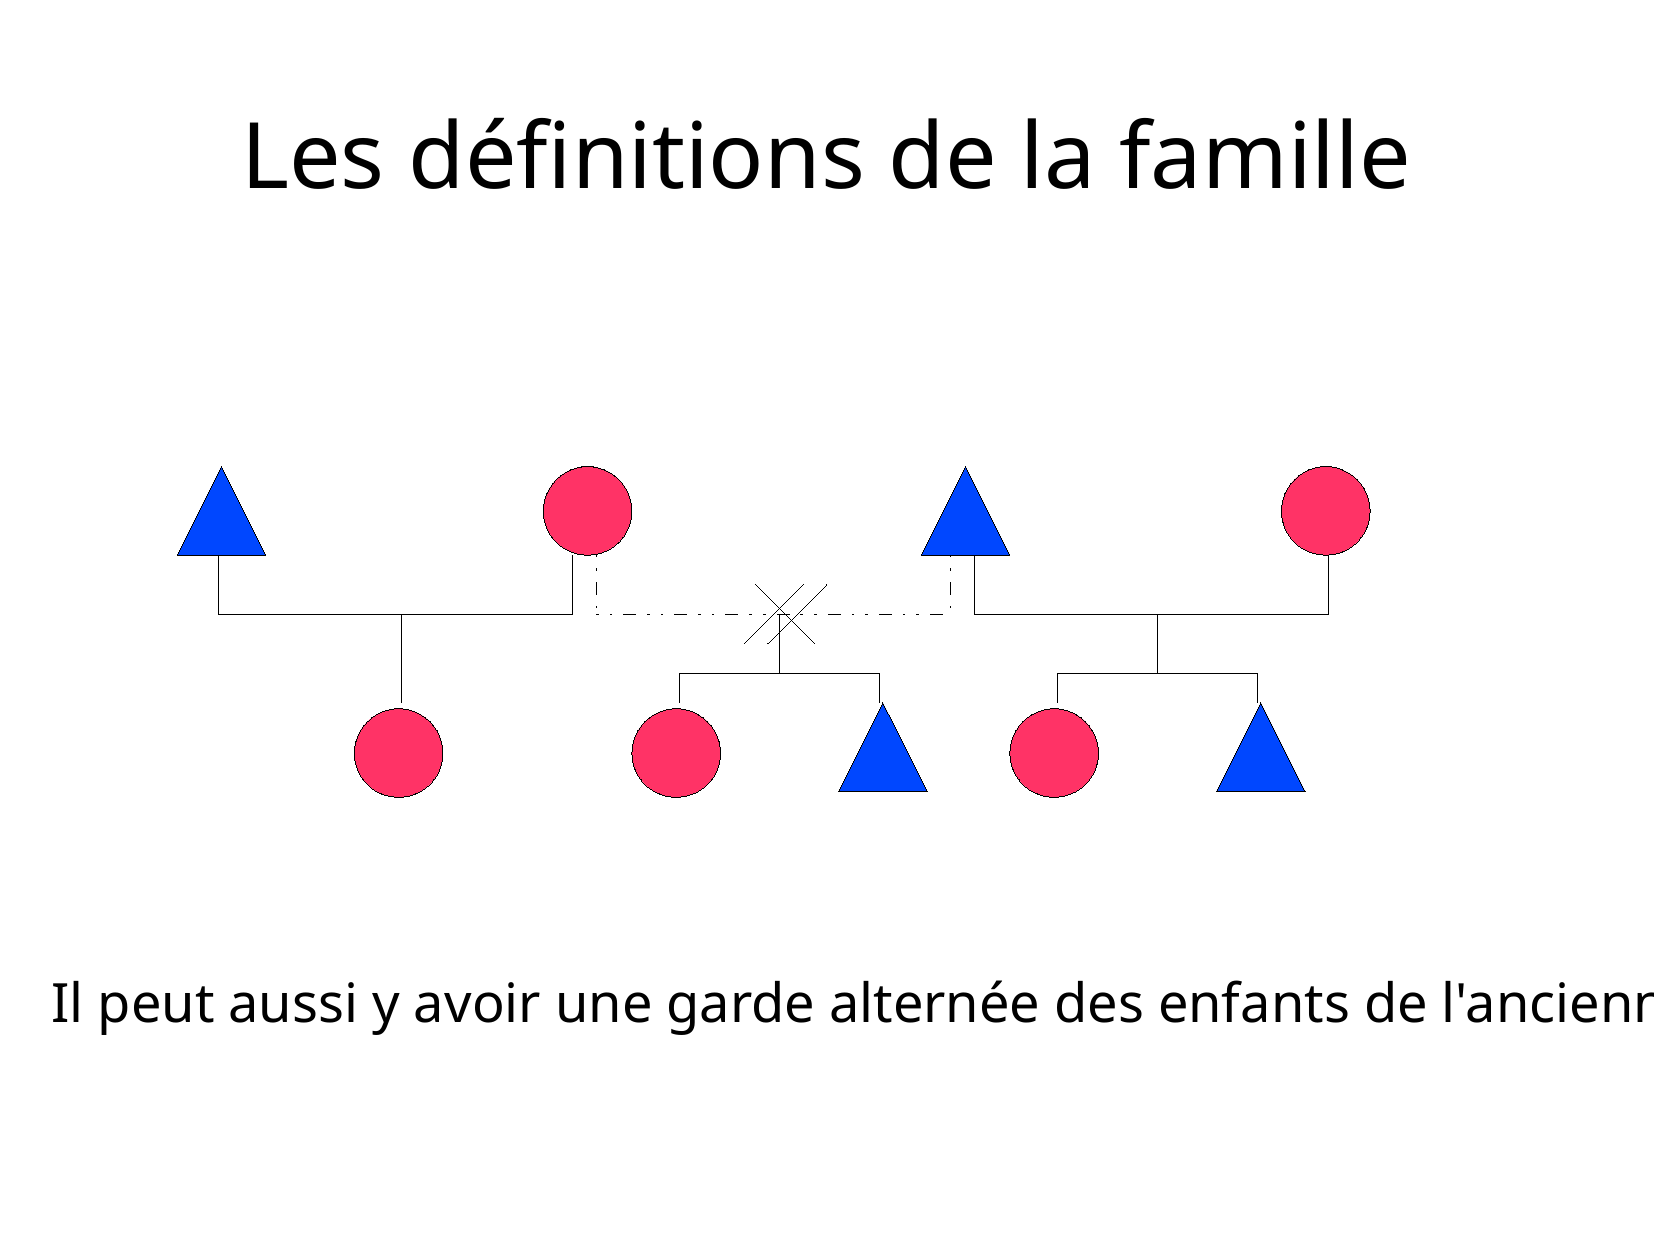

# Les définitions de la famille
Il peut aussi y avoir une garde alternée des enfants de l'ancienne union.